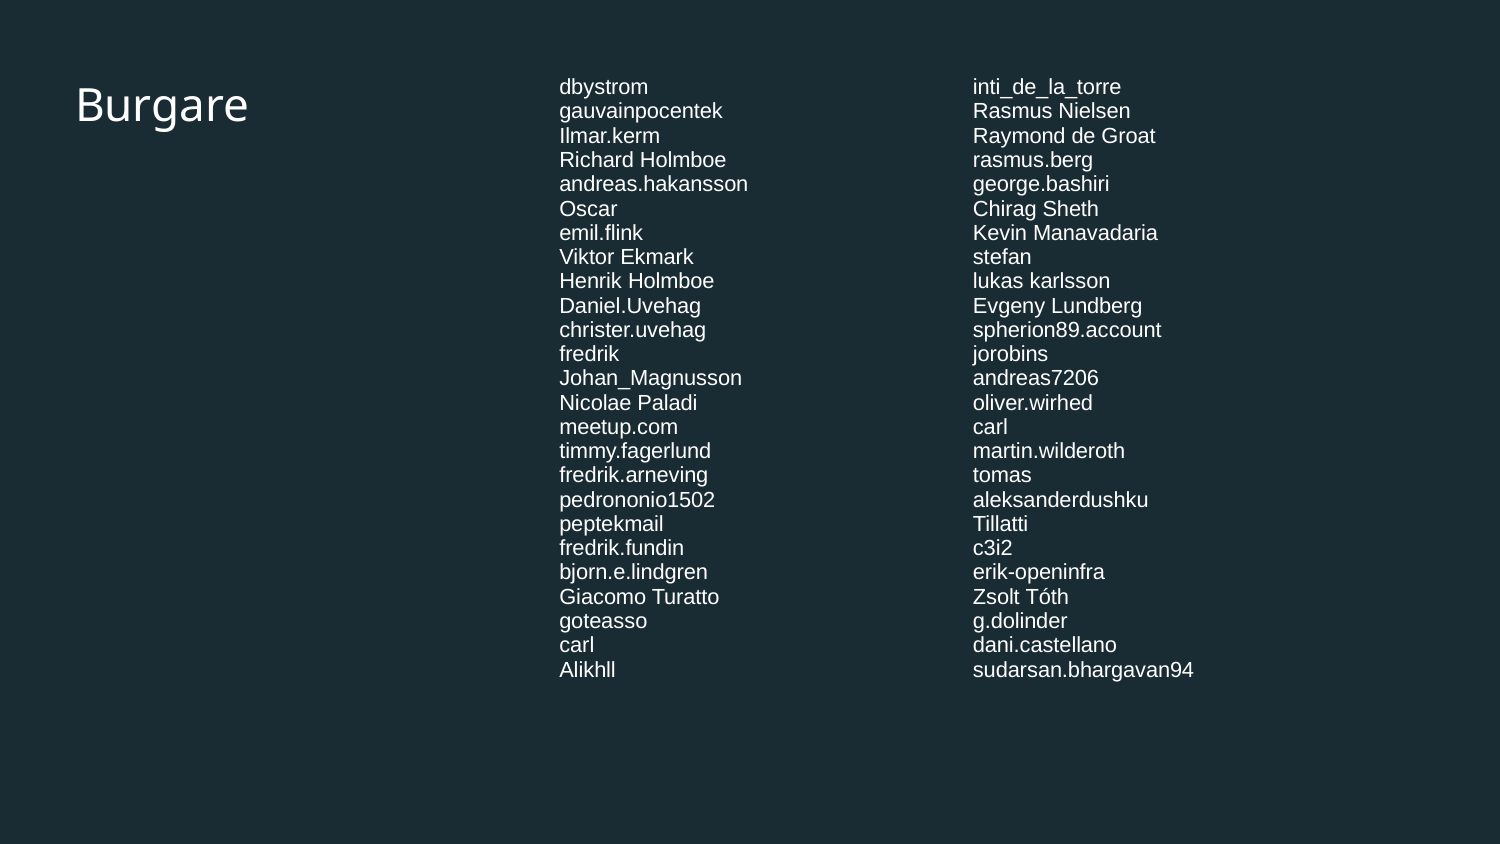

# Burgare
dbystrom
gauvainpocentek
Ilmar.kerm
Richard Holmboe
andreas.hakansson
Oscar
emil.flink
Viktor Ekmark
Henrik Holmboe
Daniel.Uvehag
christer.uvehag
fredrik
Johan_Magnusson
Nicolae Paladi
meetup.com
timmy.fagerlund
fredrik.arneving
pedrononio1502
peptekmail
fredrik.fundin
bjorn.e.lindgren
Giacomo Turatto
goteasso
carl
Alikhll
inti_de_la_torre
Rasmus Nielsen
Raymond de Groat
rasmus.berg
george.bashiri
Chirag Sheth
Kevin Manavadaria
stefan
lukas karlsson
Evgeny Lundberg
spherion89.account
jorobins
andreas7206
oliver.wirhed
carl
martin.wilderoth
tomas
aleksanderdushku
Tillatti
c3i2
erik-openinfra
Zsolt Tóth
g.dolinder
dani.castellano
sudarsan.bhargavan94